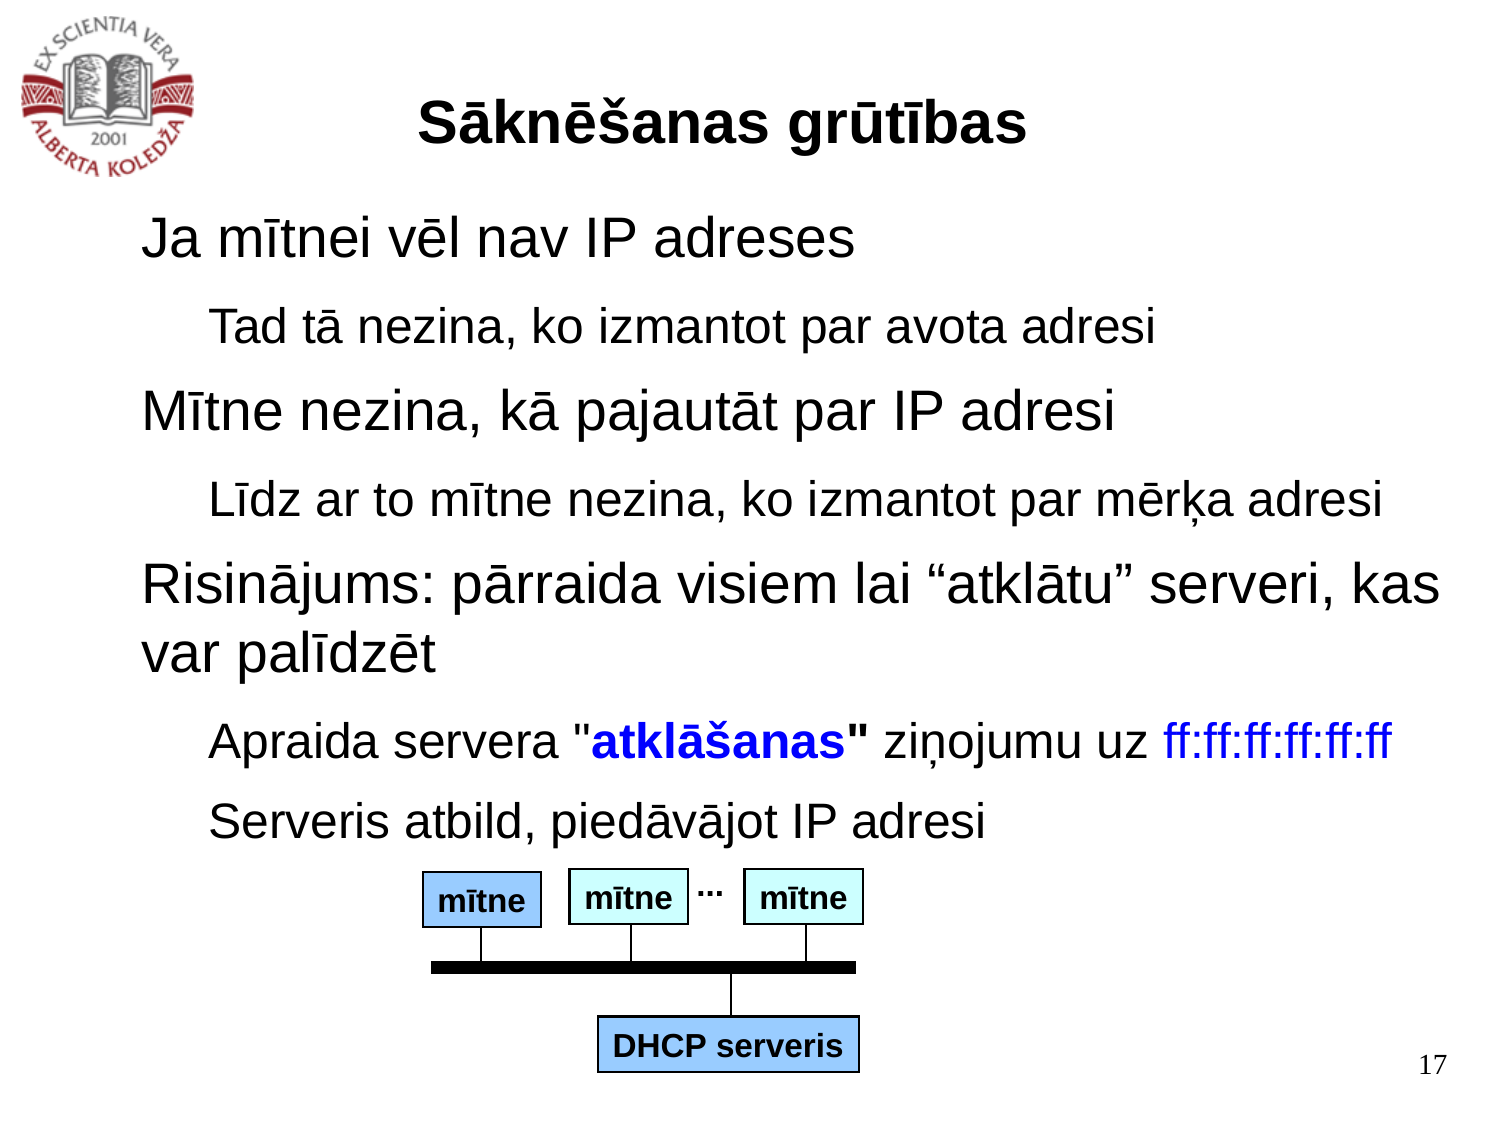

# Sāknēšanas grūtības
Ja mītnei vēl nav IP adreses
Tad tā nezina, ko izmantot par avota adresi
Mītne nezina, kā pajautāt par IP adresi
Līdz ar to mītne nezina, ko izmantot par mērķa adresi
Risinājums: pārraida visiem lai “atklātu” serveri, kas var palīdzēt
Apraida servera "atklāšanas" ziņojumu uz ff:ff:ff:ff:ff:ff
Serveris atbild, piedāvājot IP adresi
...
mītne
mītne
mītne
DHCP serveris